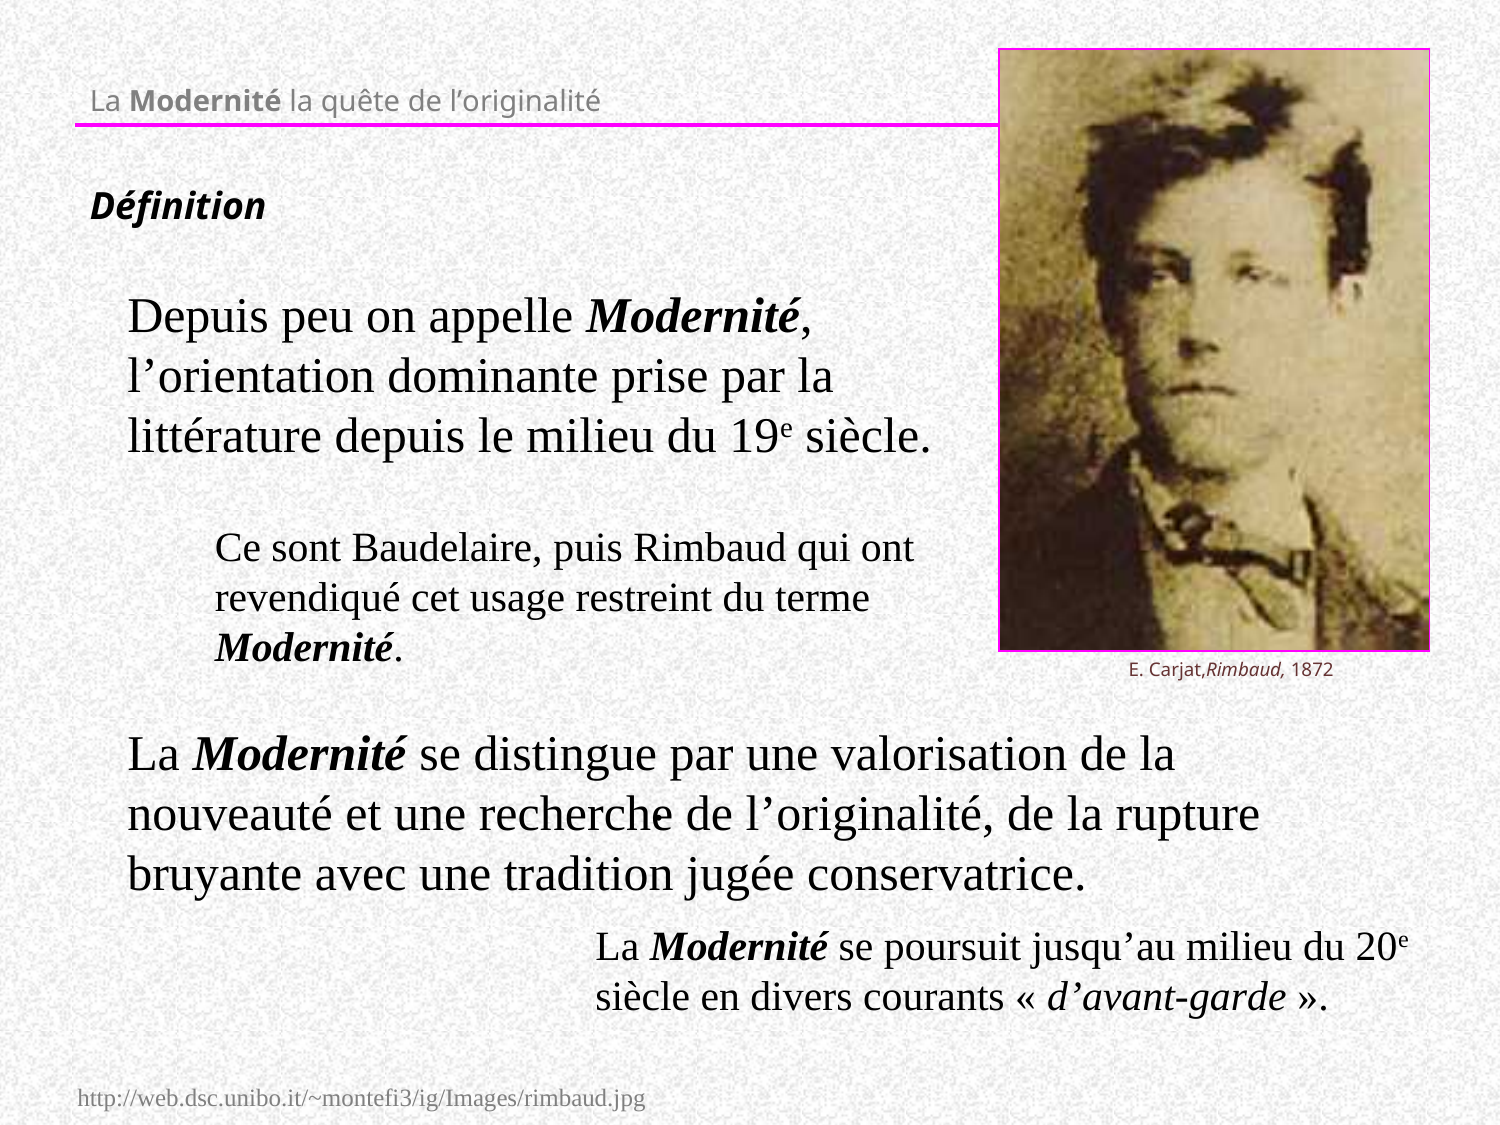

La Modernité la quête de l’originalité
Définition
Depuis peu on appelle Modernité, l’orientation dominante prise par la littérature depuis le milieu du 19e siècle.
Ce sont Baudelaire, puis Rimbaud qui ont revendiqué cet usage restreint du terme Modernité.
E. Carjat,Rimbaud, 1872
La Modernité se distingue par une valorisation de la nouveauté et une recherche de l’originalité, de la rupture bruyante avec une tradition jugée conservatrice.
 .
La Modernité se poursuit jusqu’au milieu du 20e siècle en divers courants « d’avant-garde ».
http://web.dsc.unibo.it/~montefi3/ig/Images/rimbaud.jpg